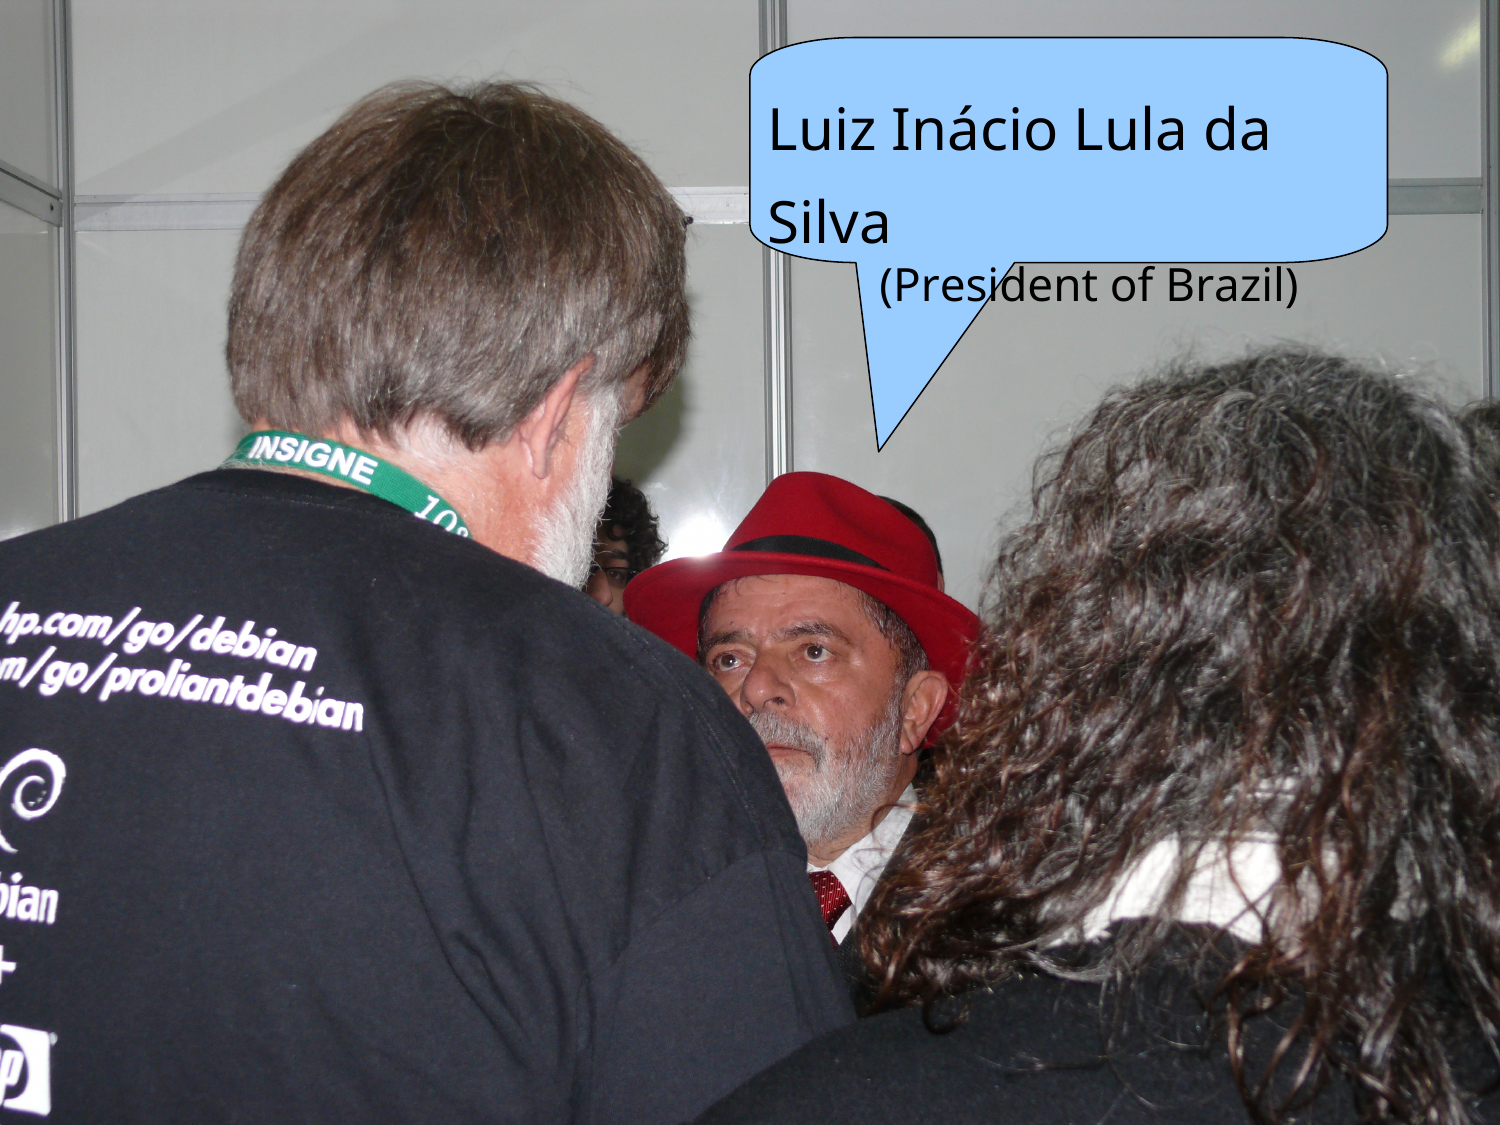

Luiz Inácio Lula da Silva
(President of Brazil)
Luiz Inácio Lula da Silva
(President of World's 12th Largest Economy)